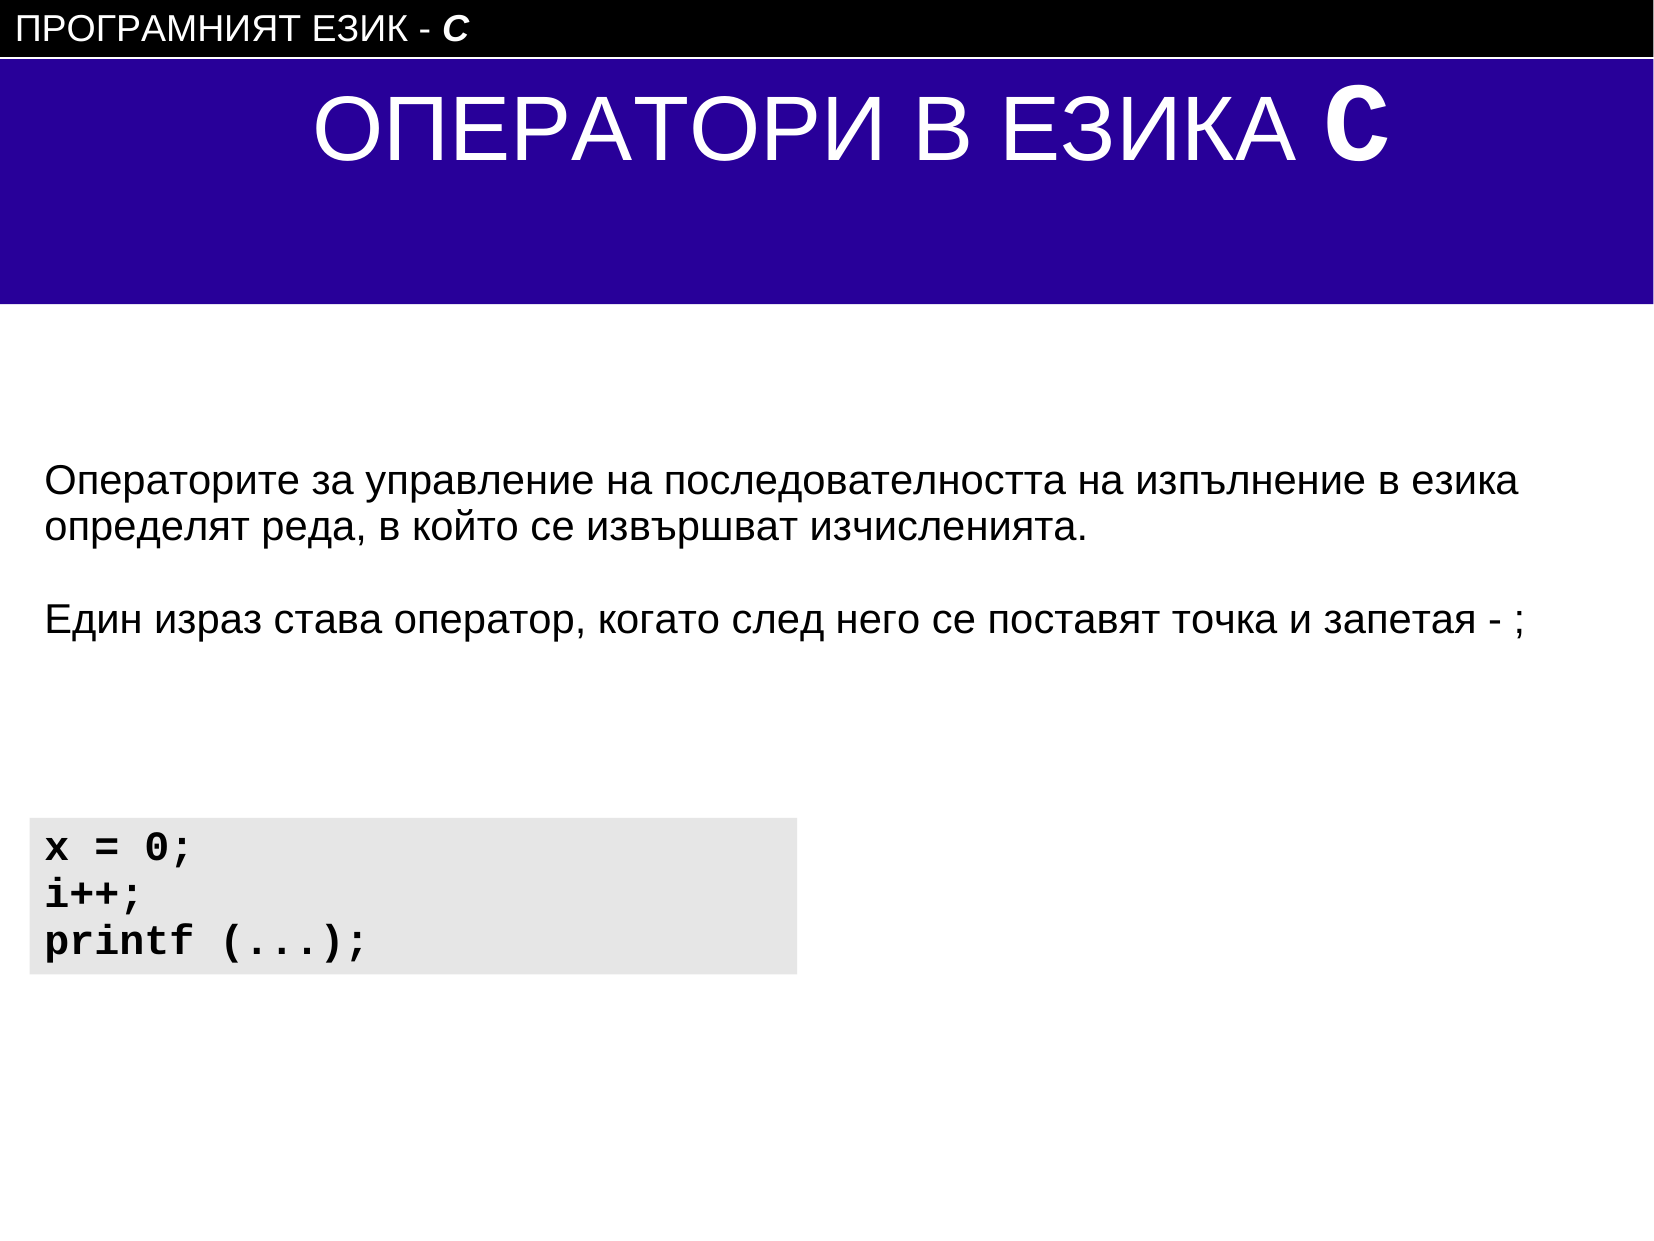

ПРОГРАМНИЯT ЕЗИК - С
			 ОПЕРАТОРИ В ЕЗИКА С
Операторите за управление на последователността на изпълнение в езика определят реда, в който се извършват изчисленията.
Един израз става оператор, когато след него се поставят точка и запетая - ;
x = 0;
i++;
printf (...);